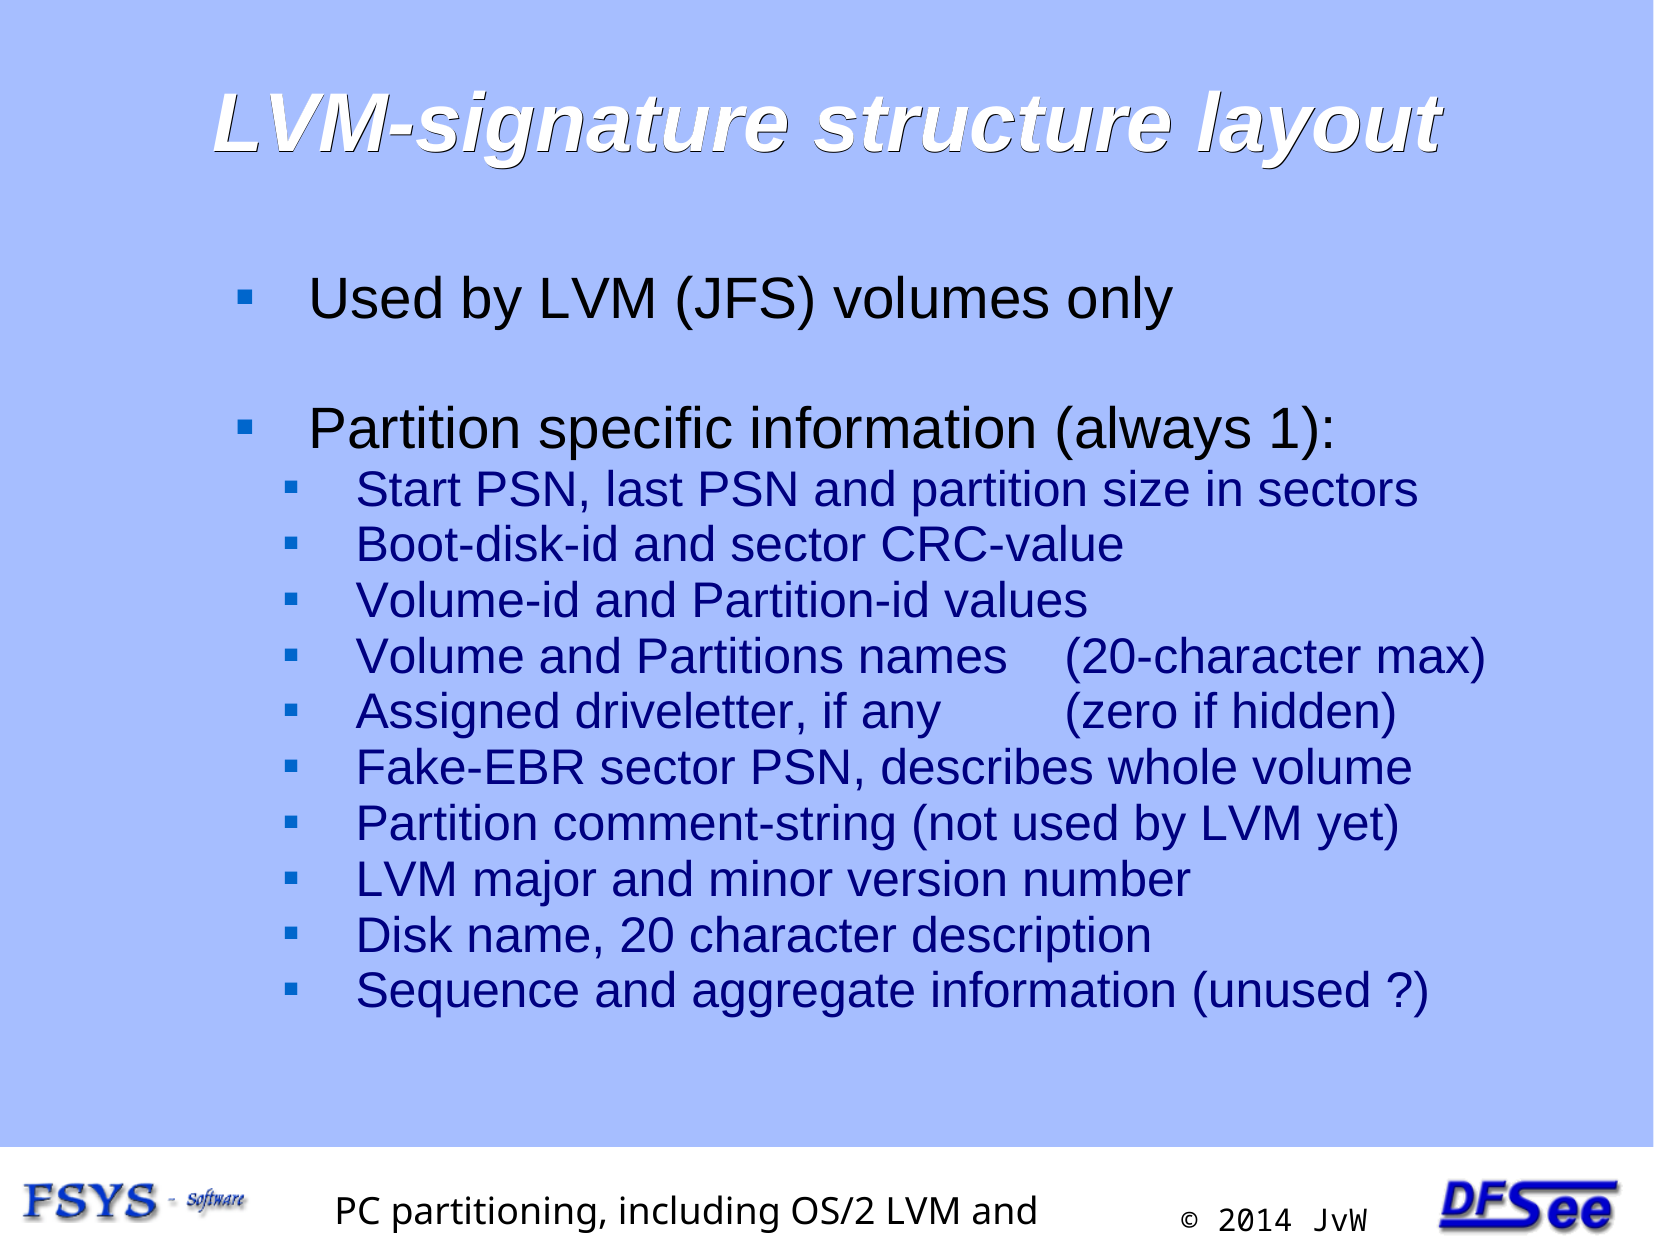

# LVM-signature structure layout
Used by LVM (JFS) volumes only
Partition specific information (always 1):
Start PSN, last PSN and partition size in sectors
Boot-disk-id and sector CRC-value
Volume-id and Partition-id values
Volume and Partitions names	(20-character max)
Assigned driveletter, if any		(zero if hidden)
Fake-EBR sector PSN, describes whole volume
Partition comment-string (not used by LVM yet)
LVM major and minor version number
Disk name, 20 character description
Sequence and aggregate information (unused ?)